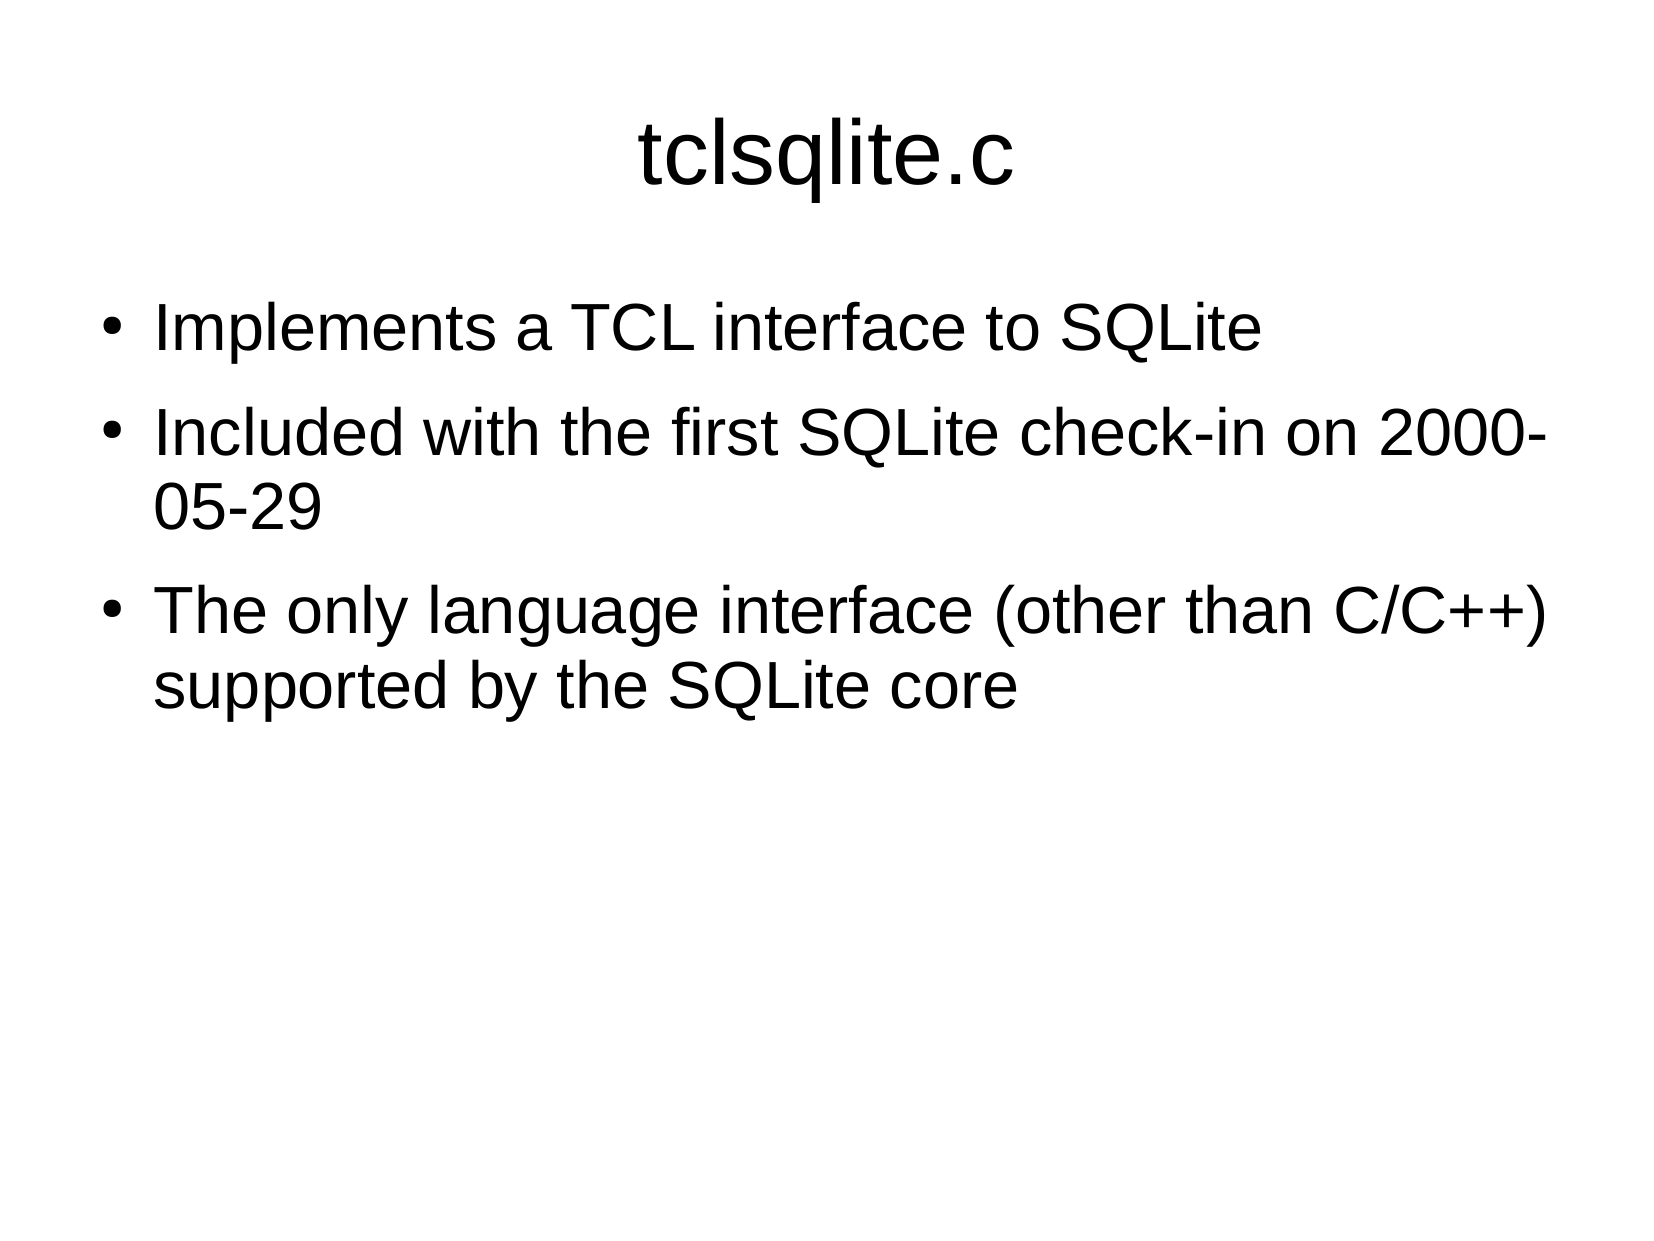

# tclsqlite.c
Implements a TCL interface to SQLite
Included with the first SQLite check-in on 2000-05-29
The only language interface (other than C/C++) supported by the SQLite core